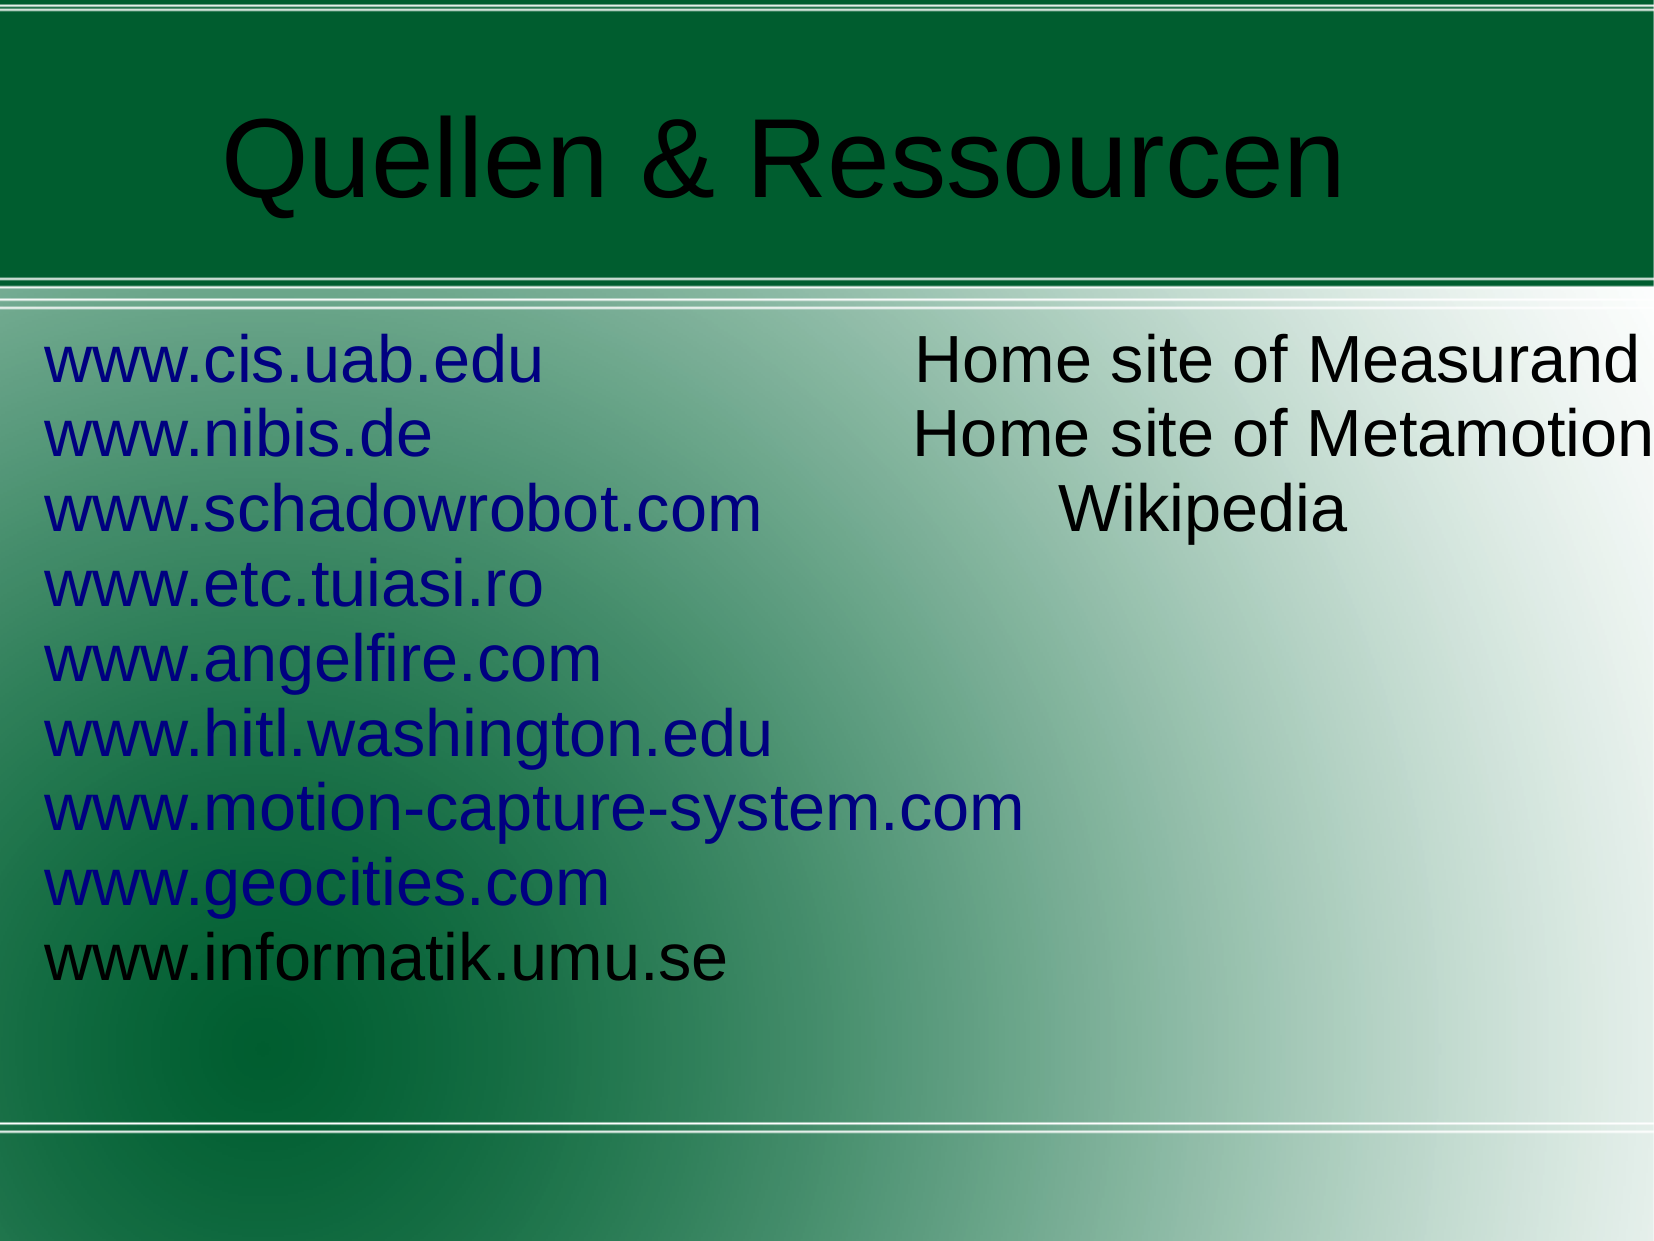

Quellen & Ressourcen
www.cis.uab.edu Home site of Measurand
www.nibis.de Home site of Metamotion
www.schadowrobot.com Wikipedia
www.etc.tuiasi.ro
www.angelfire.com
www.hitl.washington.edu
www.motion-capture-system.com
www.geocities.com
www.informatik.umu.se